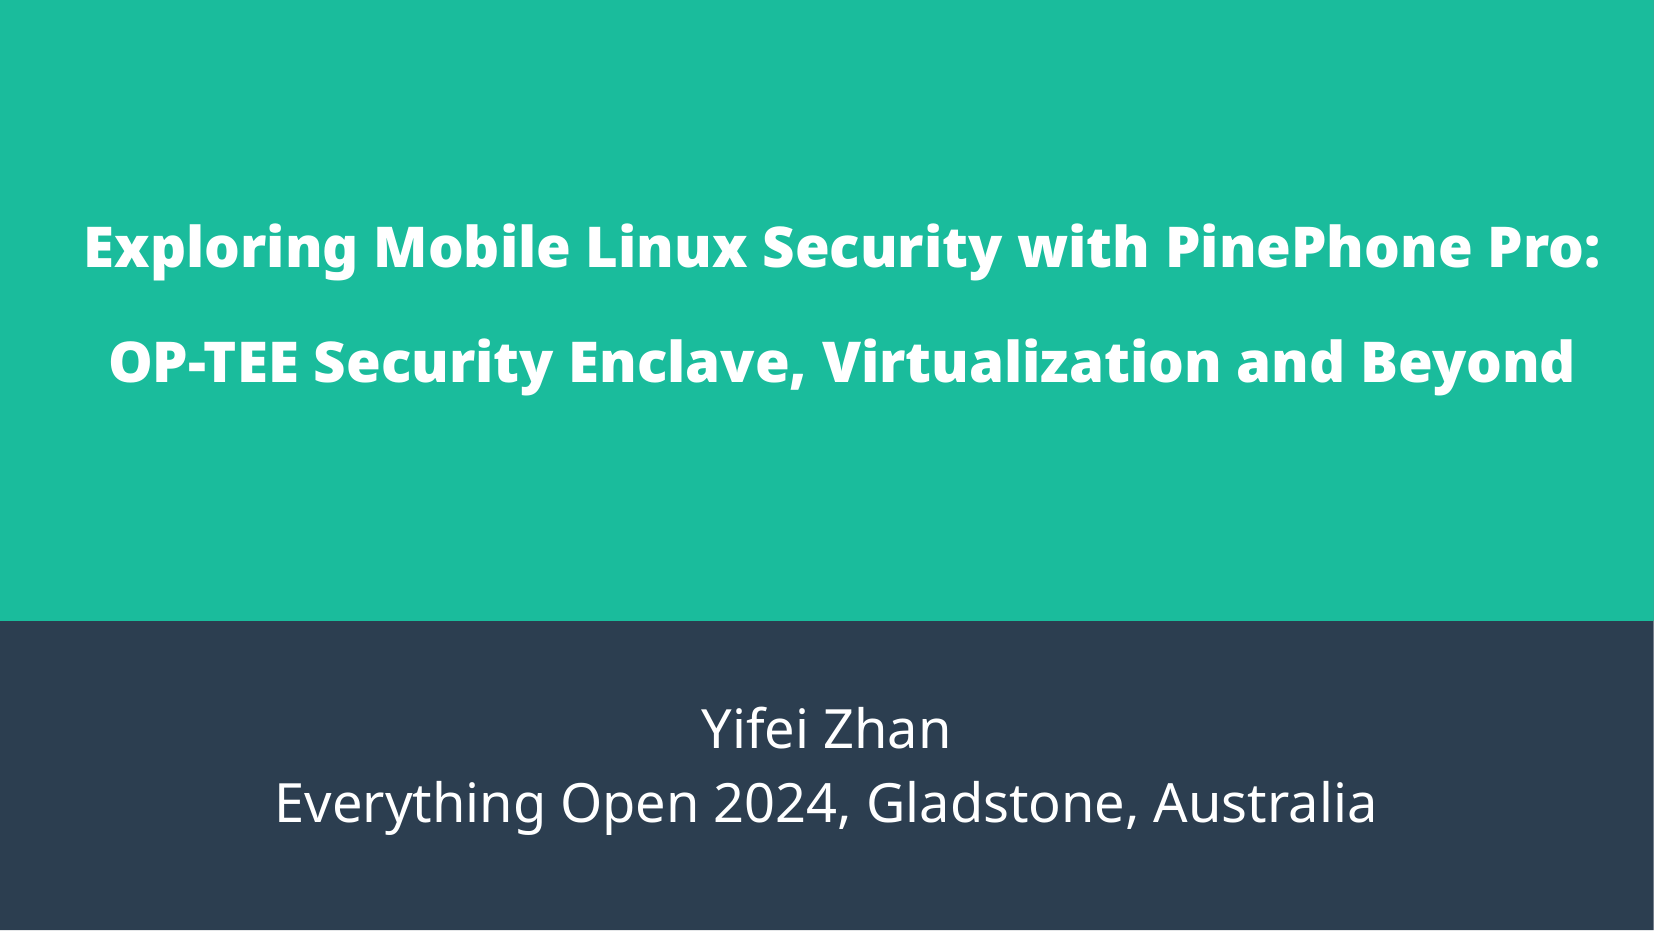

# Exploring Mobile Linux Security with PinePhone Pro: OP-TEE Security Enclave, Virtualization and Beyond
Yifei Zhan
Everything Open 2024, Gladstone, Australia